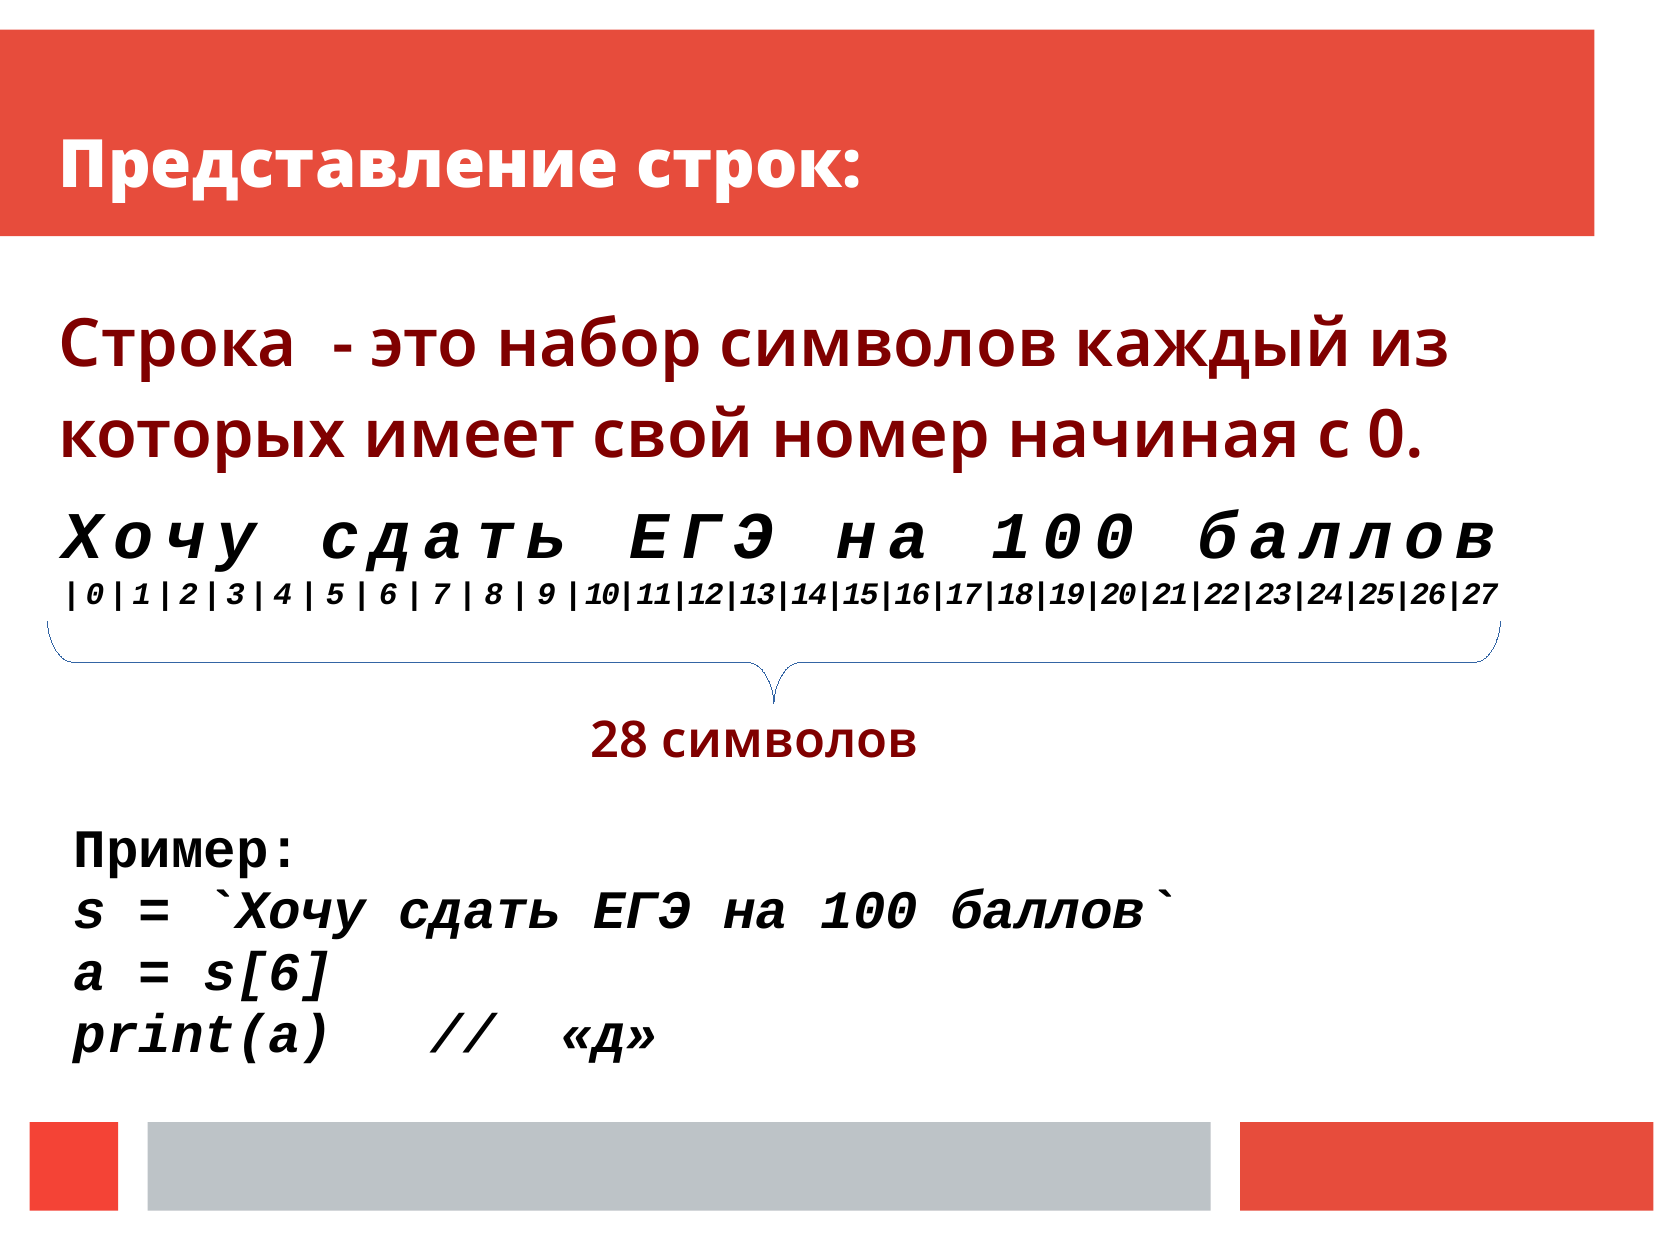

# Представление строк:
Строка - это набор символов каждый из которых имеет свой номер начиная с 0.
Хочу сдать ЕГЭ на 100 баллов
|0|1|2|3|4|5|6|7|8|9|10|11|12|13|14|15|16|17|18|19|20|21|22|23|24|25|26|27
28 символов
Пример:
s = `Хочу сдать ЕГЭ на 100 баллов`
a = s[6]
print(a) // «д»